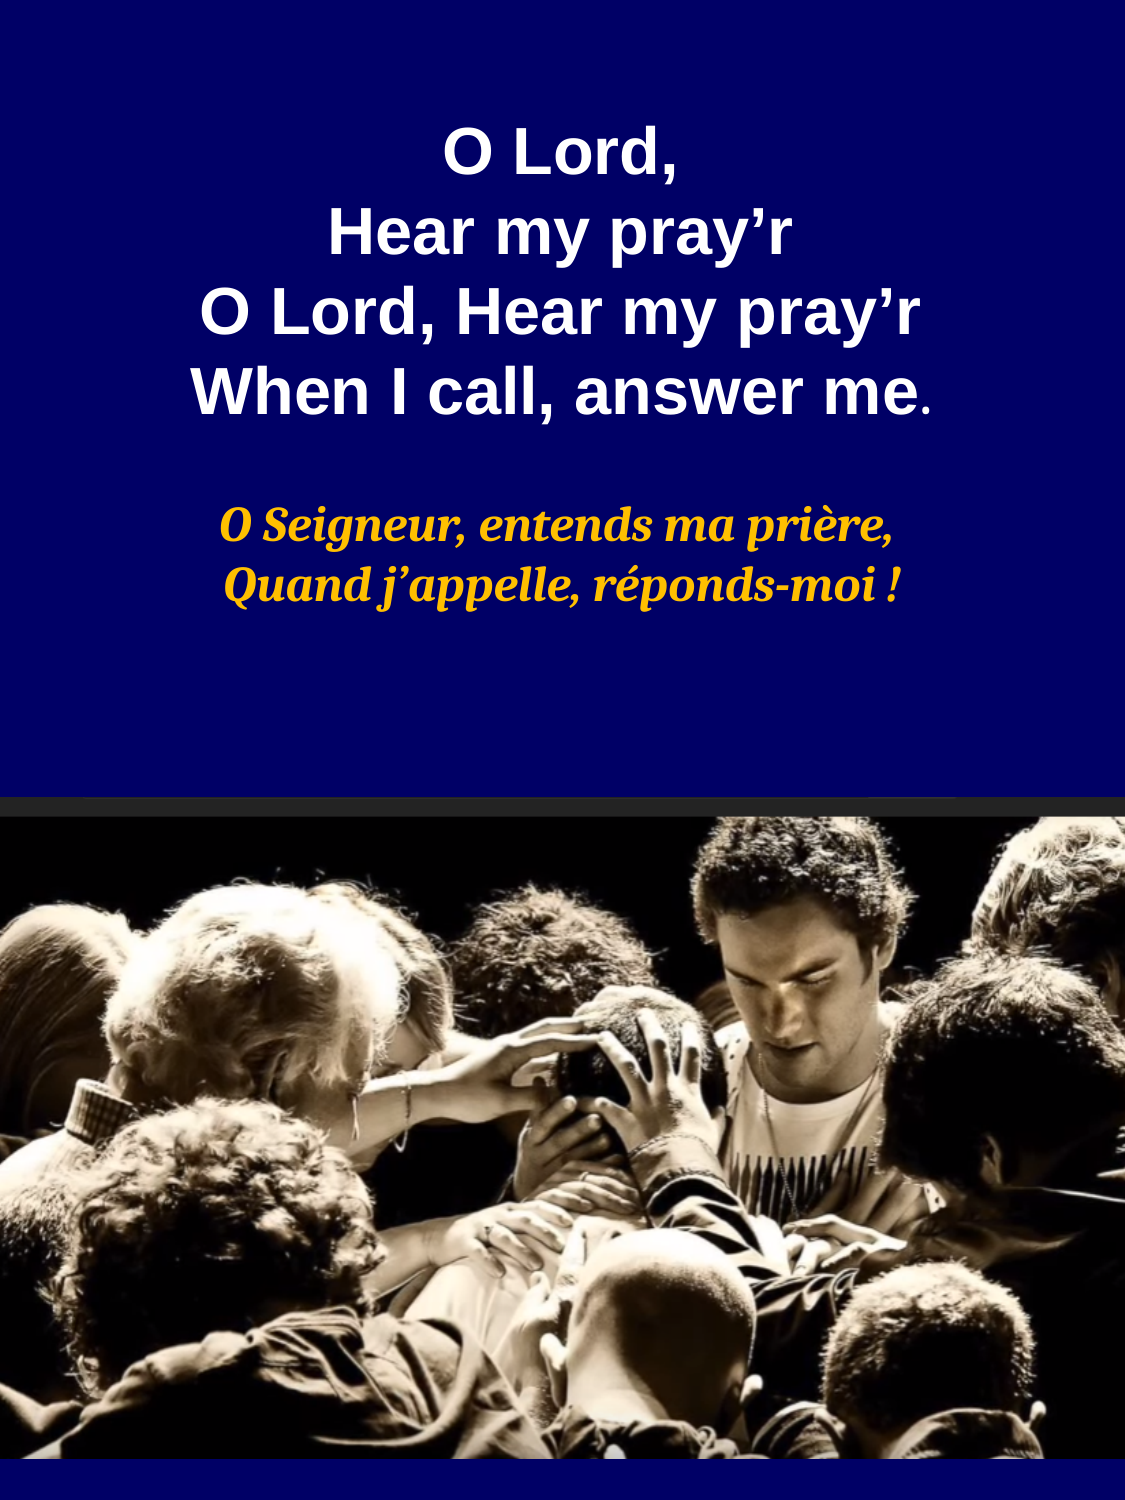

O Lord,
Hear my pray’r
O Lord, Hear my pray’r
When I call, answer me.
O Seigneur, entends ma prière,
Quand j’appelle, réponds-moi !